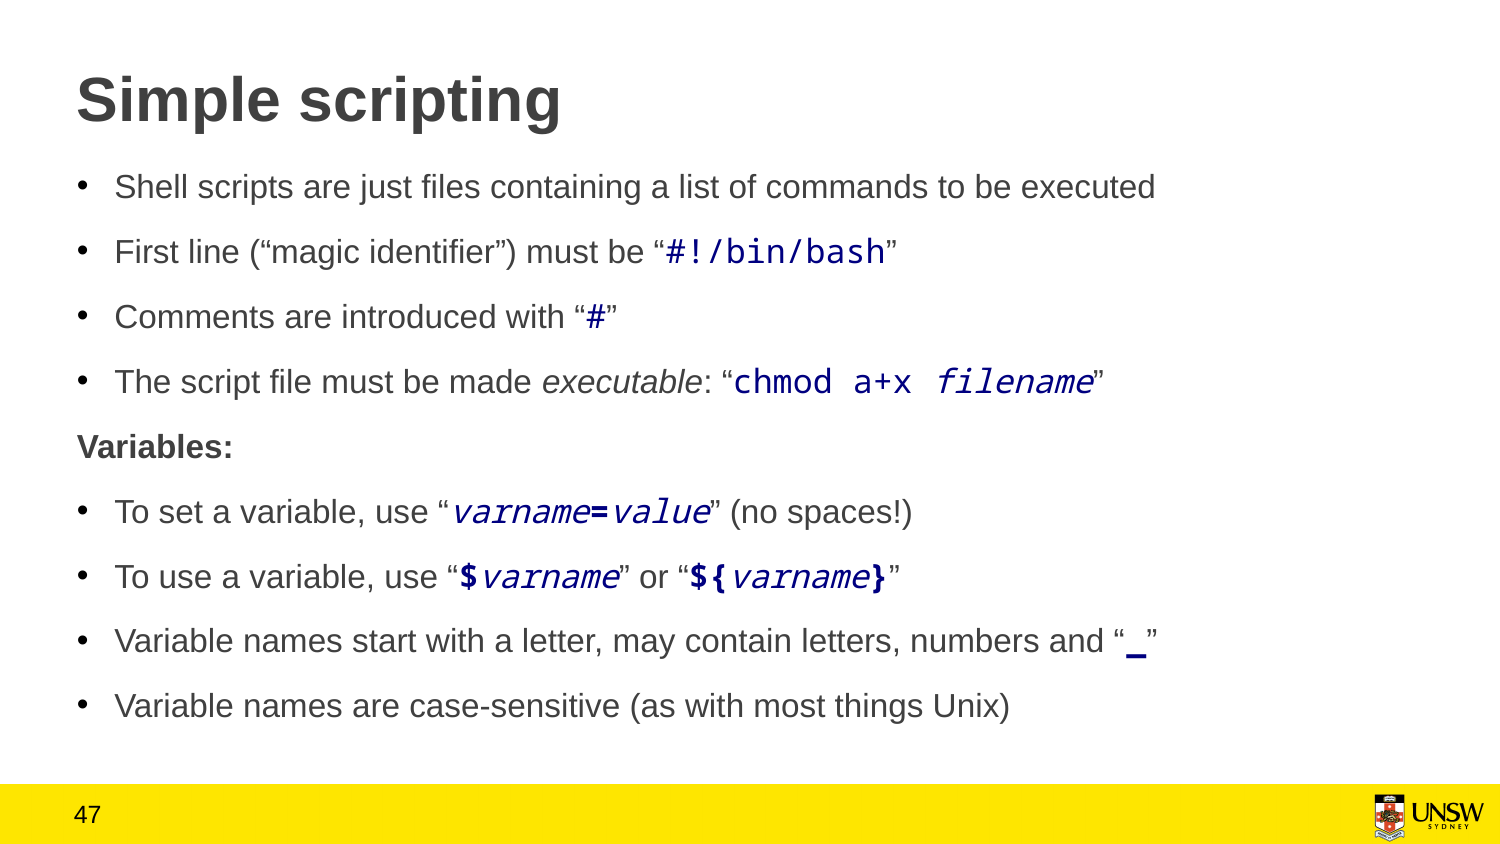

# Simple scripting
Shell scripts are just files containing a list of commands to be executed
First line (“magic identifier”) must be “#!/bin/bash”
Comments are introduced with “#”
The script file must be made executable: “chmod a+x filename”
Variables:
To set a variable, use “varname=value” (no spaces!)
To use a variable, use “$varname” or “${varname}”
Variable names start with a letter, may contain letters, numbers and “_”
Variable names are case-sensitive (as with most things Unix)